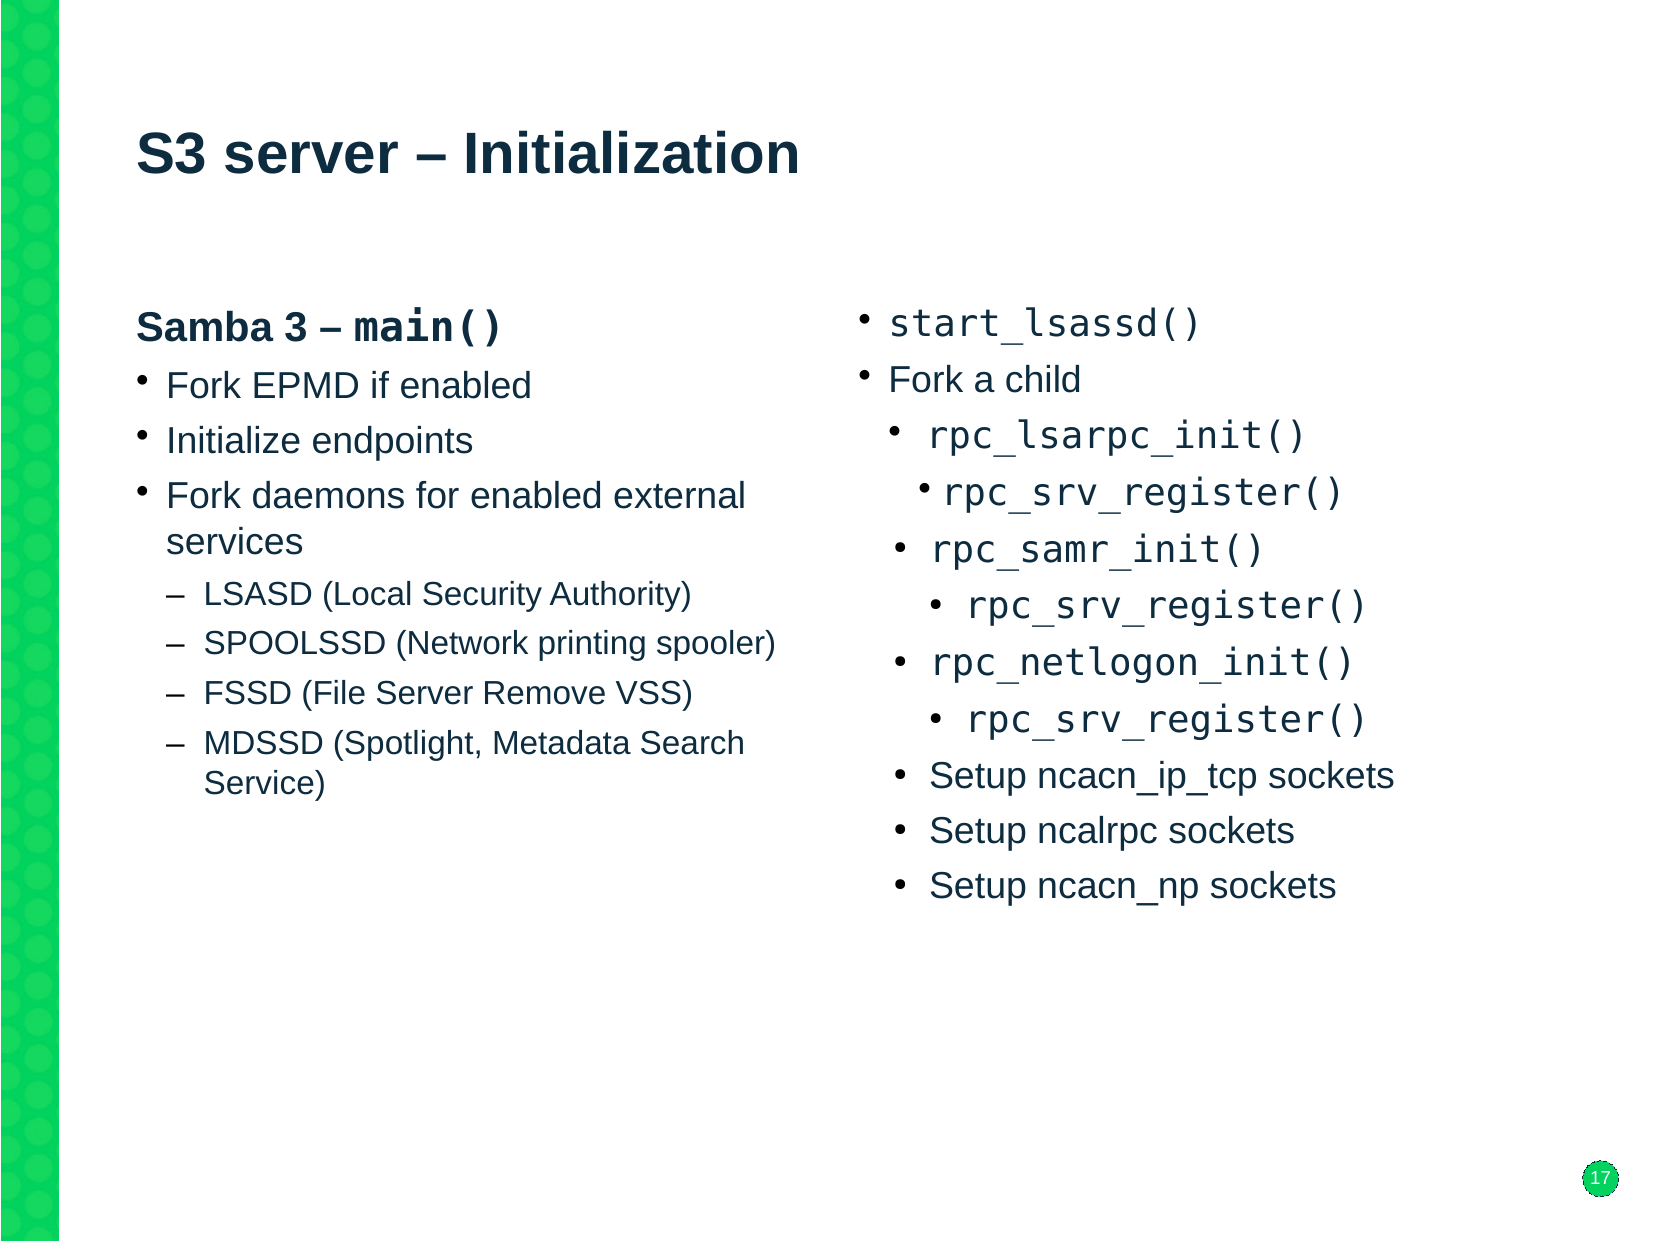

# S3 server – Initialization
Samba 3 – main()
Fork EPMD if enabled
Initialize endpoints
Fork daemons for enabled external services
LSASD (Local Security Authority)
SPOOLSSD (Network printing spooler)
FSSD (File Server Remove VSS)
MDSSD (Spotlight, Metadata Search Service)
start_lsassd()
Fork a child
rpc_lsarpc_init()
rpc_srv_register()
rpc_samr_init()
rpc_srv_register()
rpc_netlogon_init()
rpc_srv_register()
Setup ncacn_ip_tcp sockets
Setup ncalrpc sockets
Setup ncacn_np sockets
17